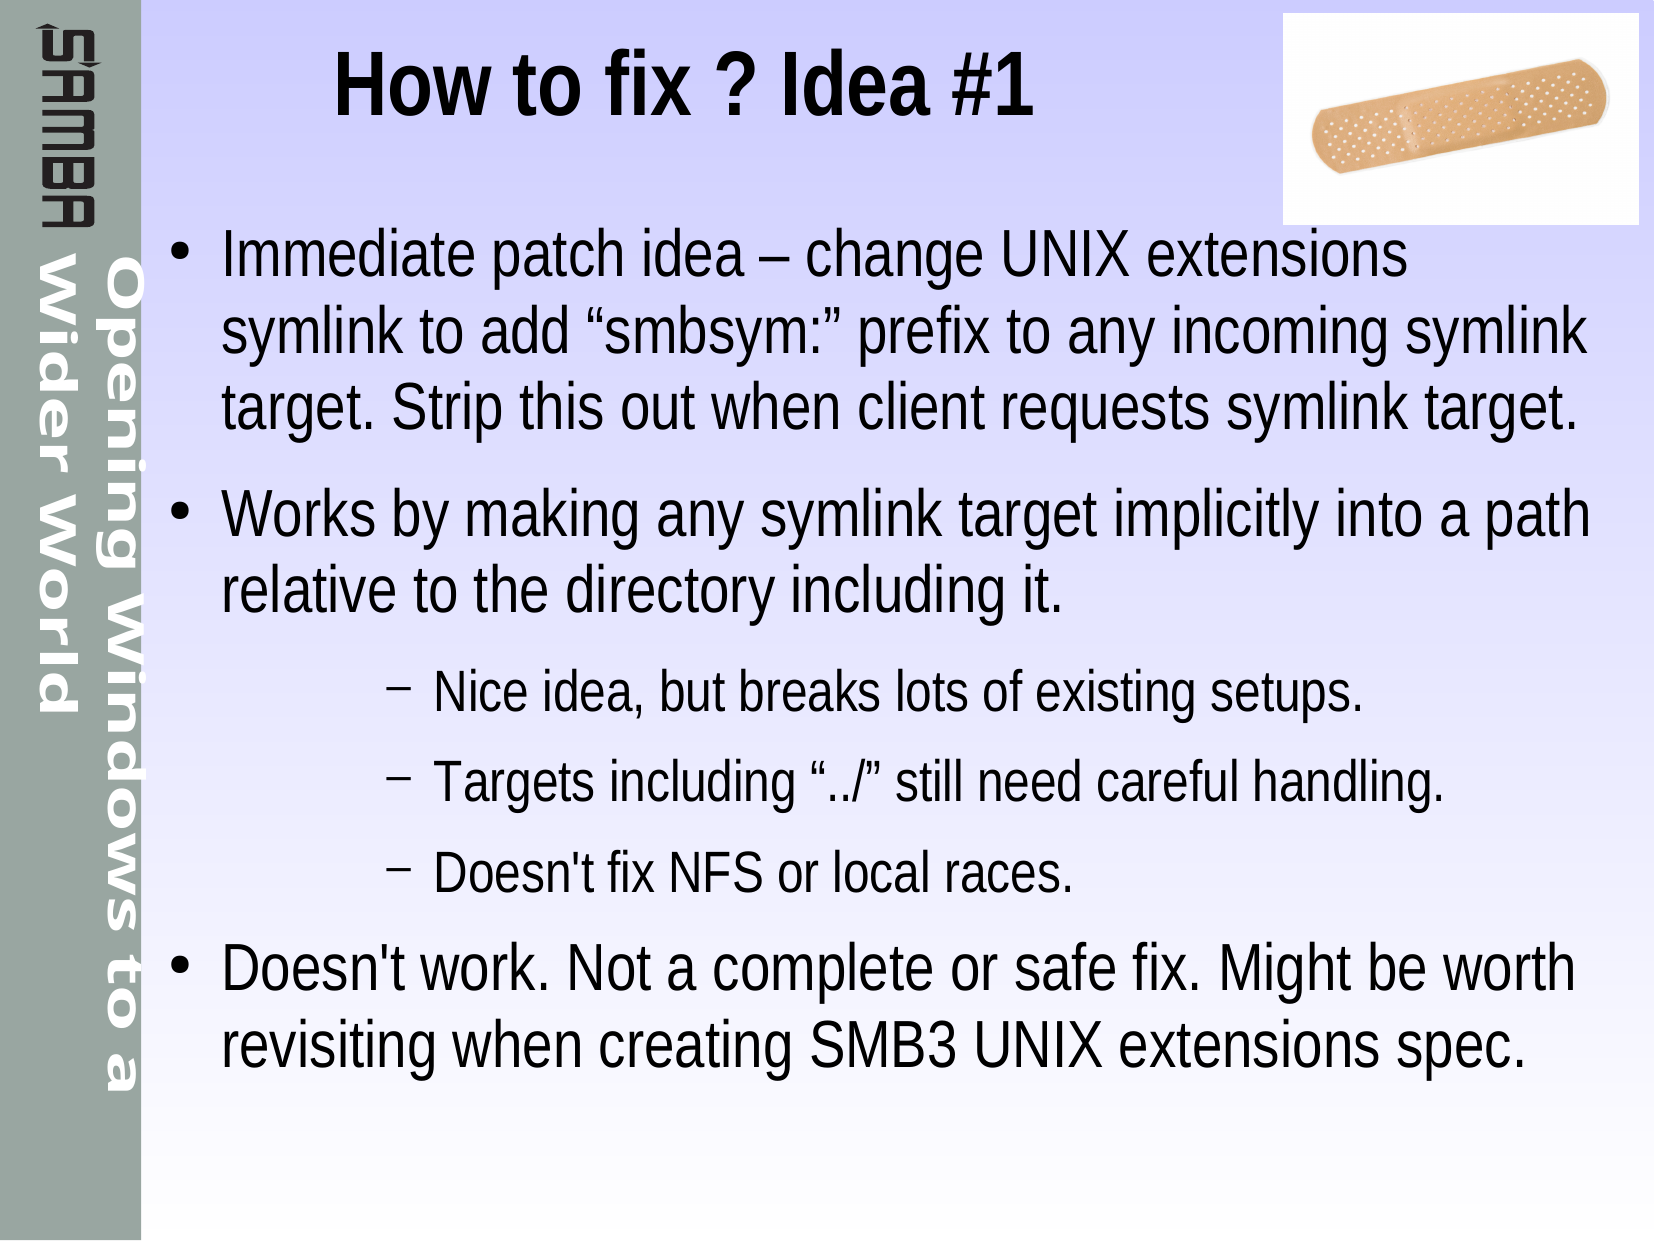

# How to fix ? Idea #1
Immediate patch idea – change UNIX extensions symlink to add “smbsym:” prefix to any incoming symlink target. Strip this out when client requests symlink target.
Works by making any symlink target implicitly into a path relative to the directory including it.
Nice idea, but breaks lots of existing setups.
Targets including “../” still need careful handling.
Doesn't fix NFS or local races.
Doesn't work. Not a complete or safe fix. Might be worth revisiting when creating SMB3 UNIX extensions spec.